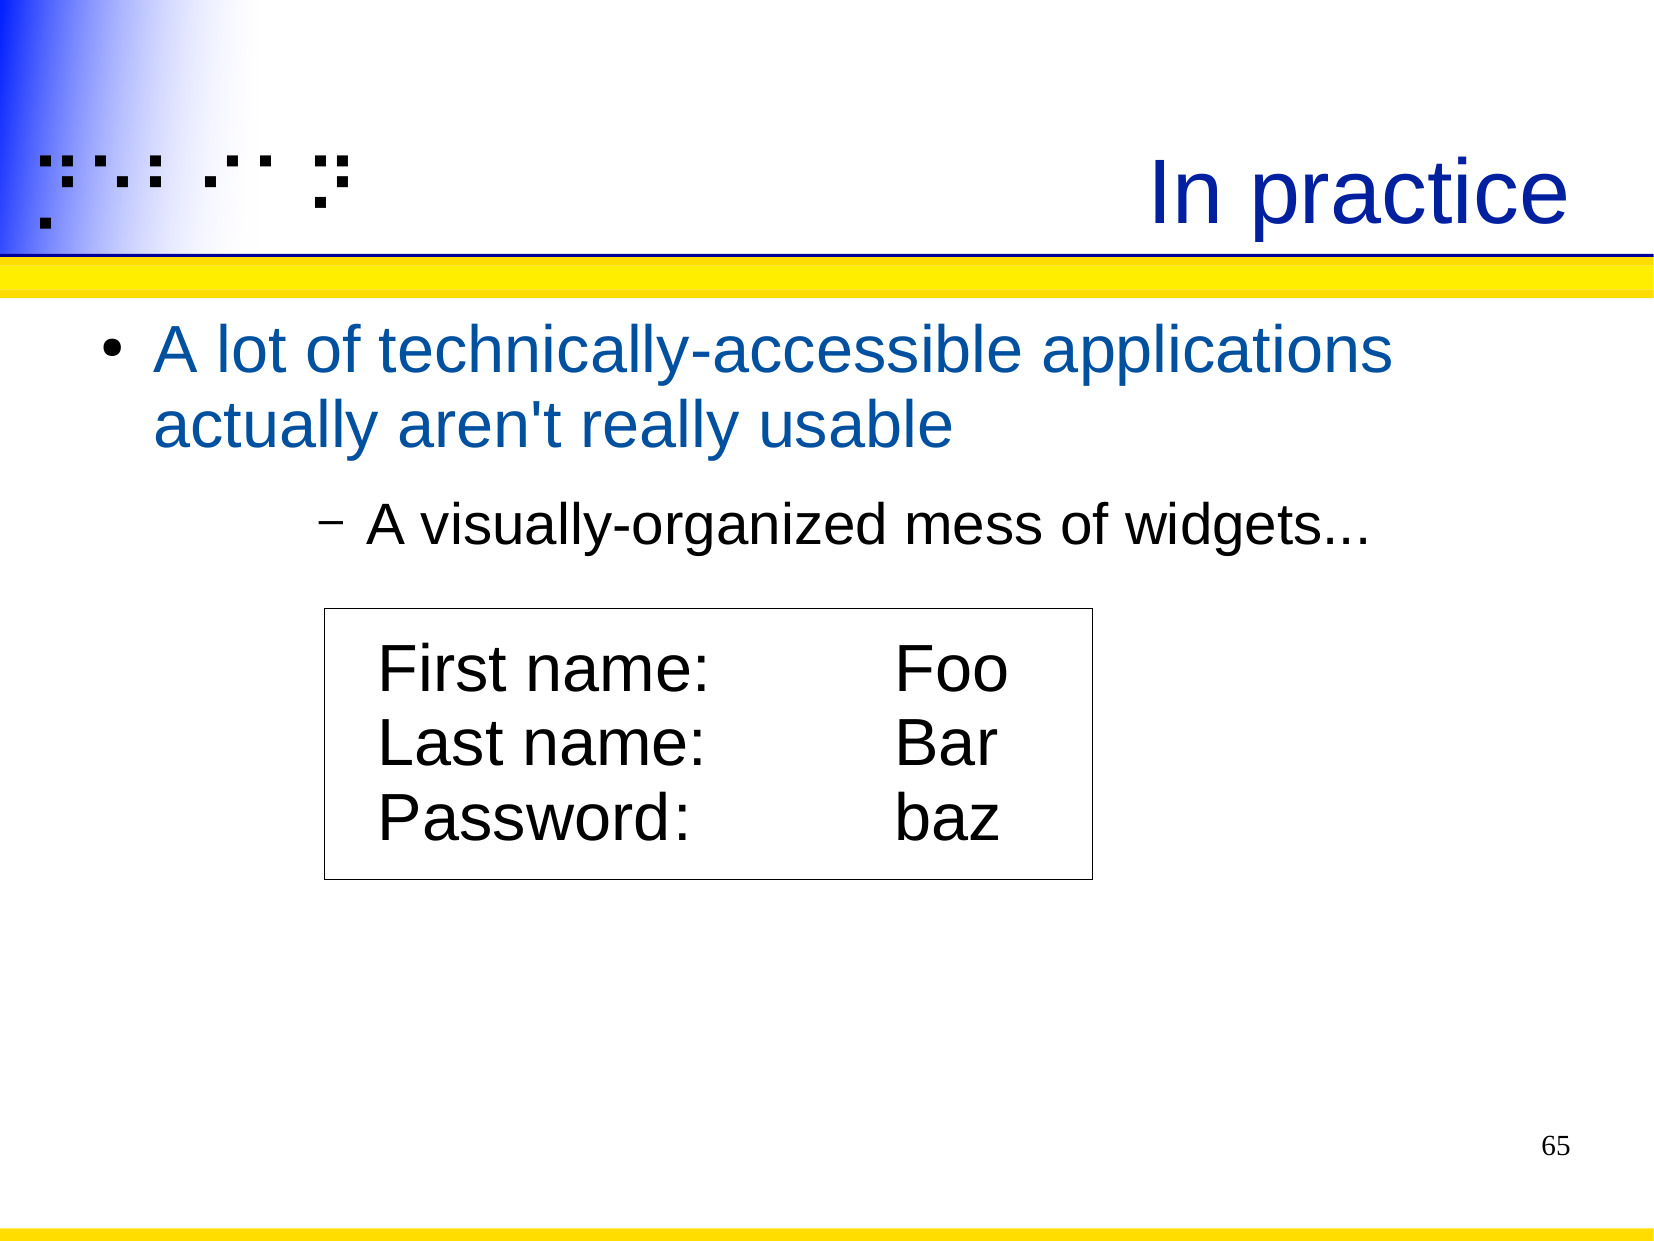

# In practice
A lot of technically-accessible applications actually aren't really usable
A visually-organized mess of widgets...
First name:			Foo
Last name:			Bar
Password	:			baz
65